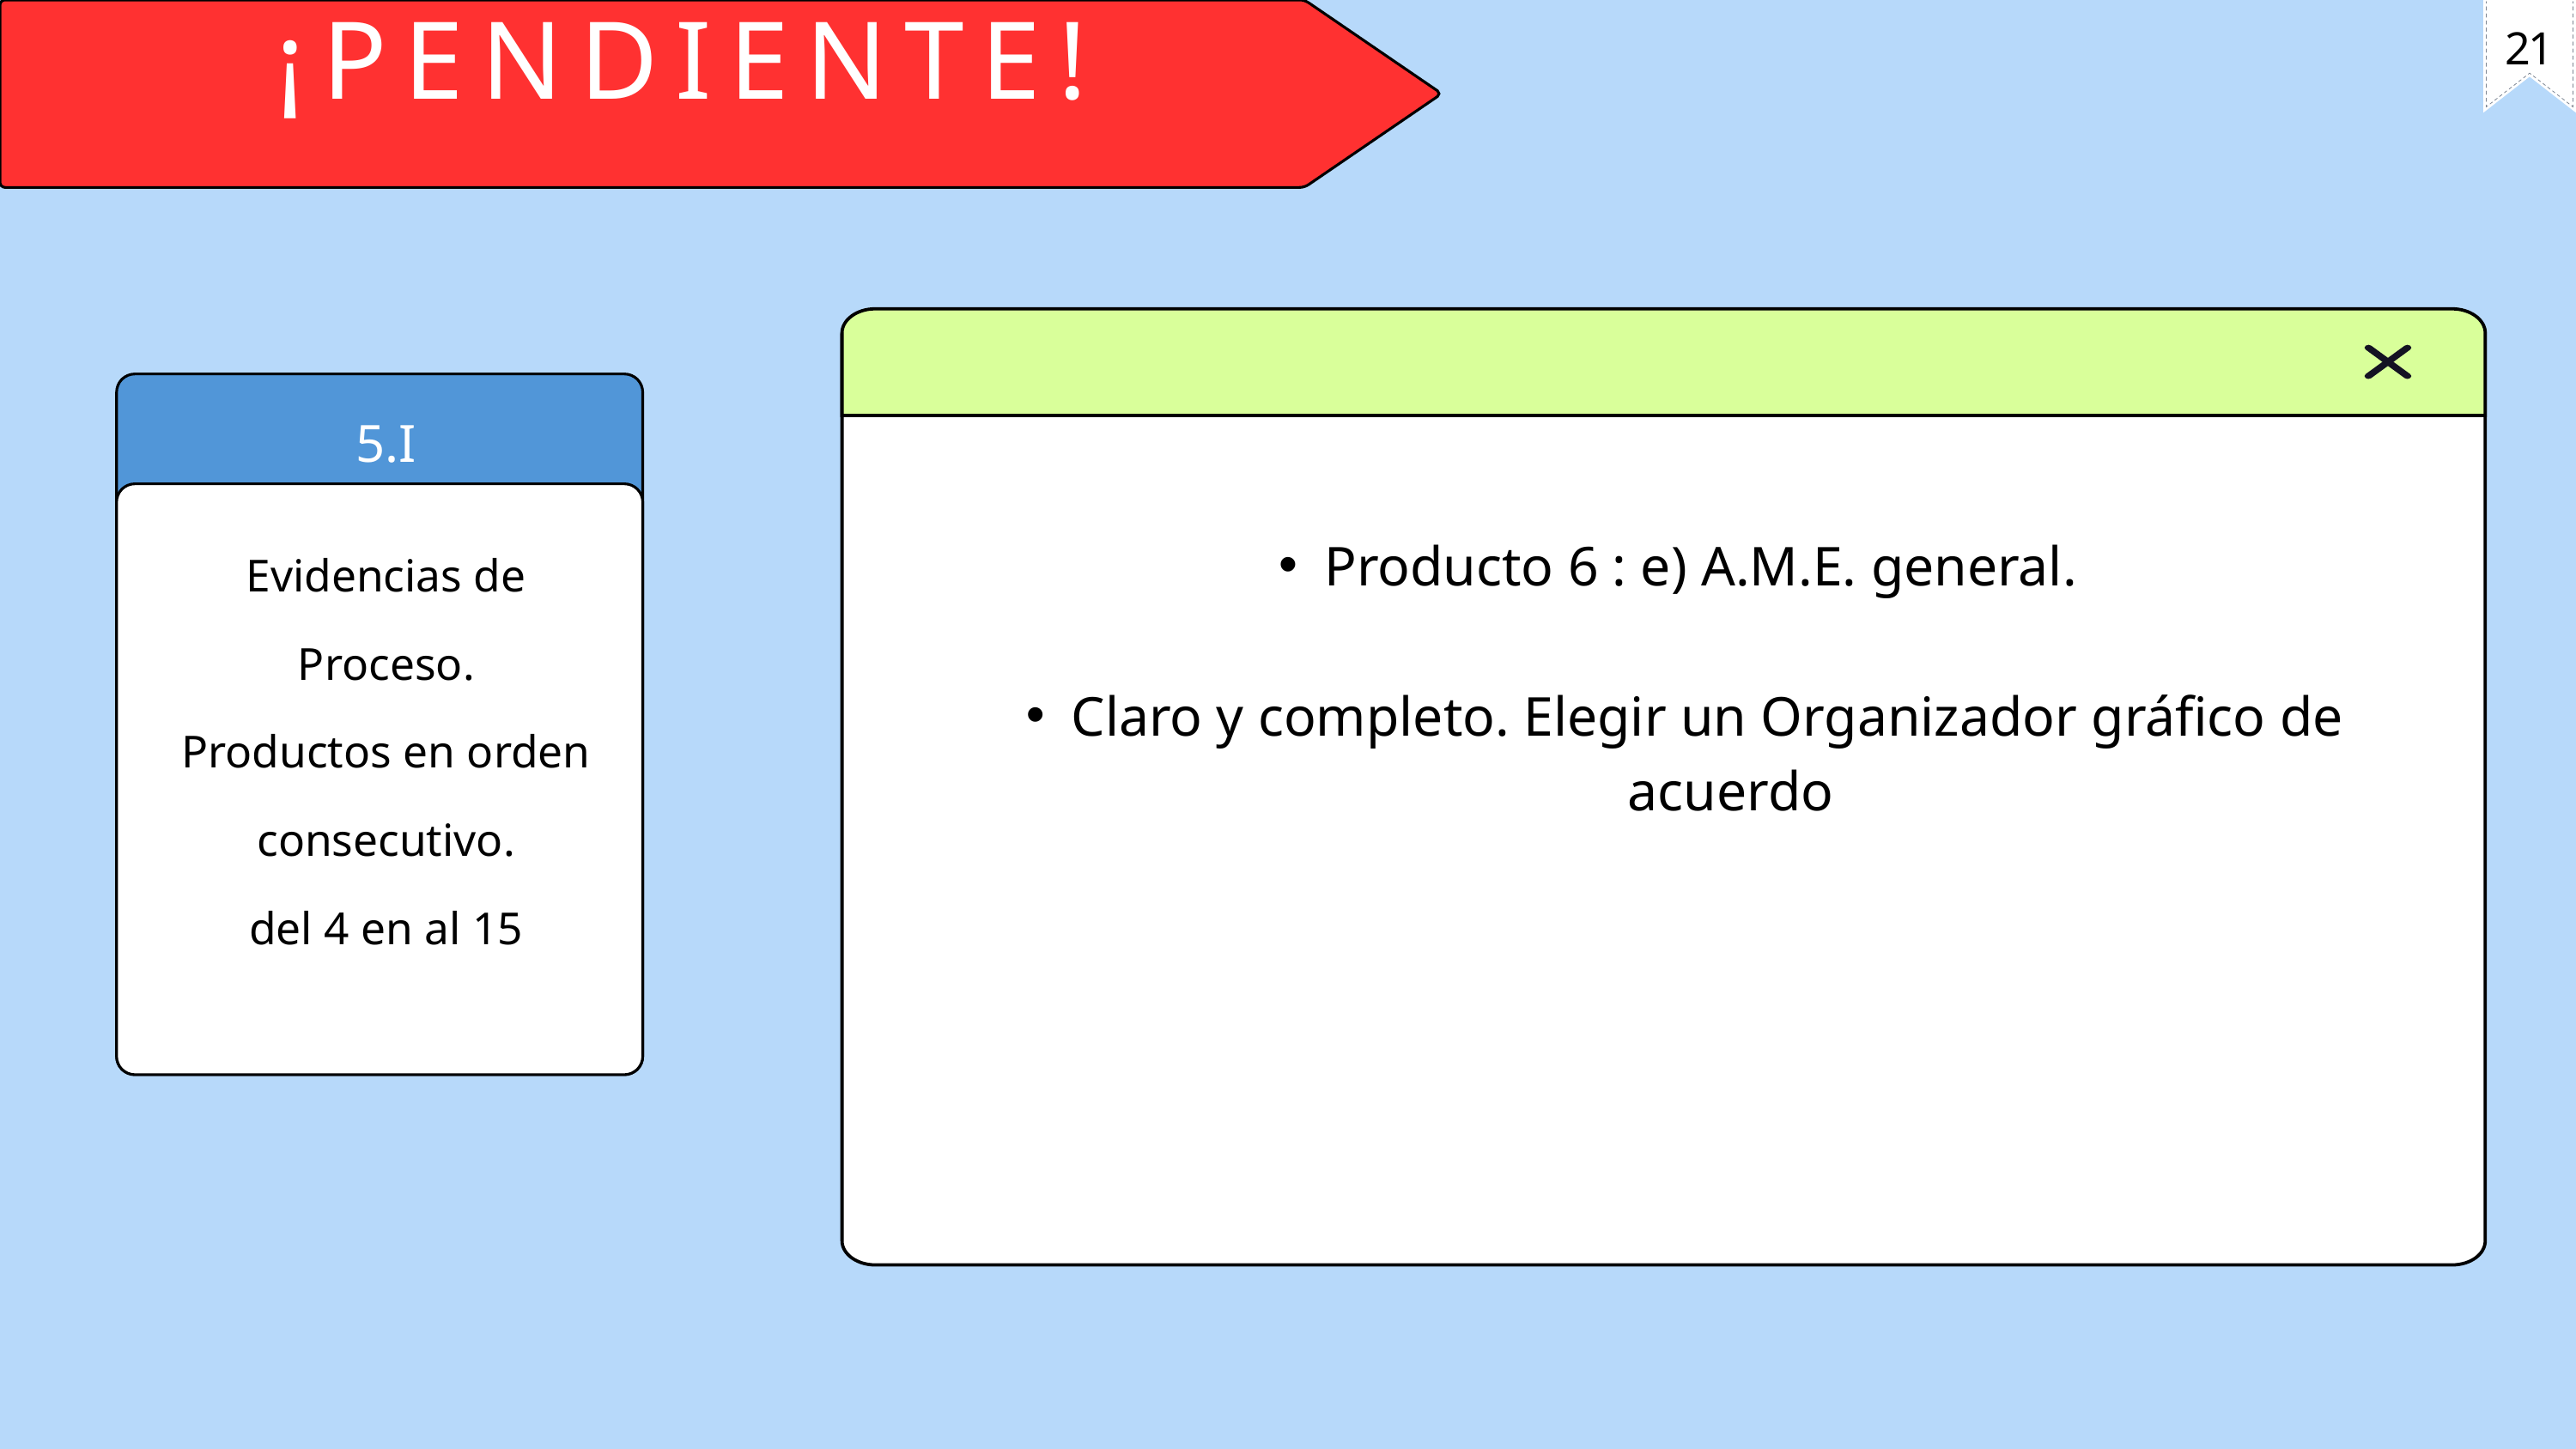

¡PENDIENTE!
21
5.I
Evidencias de Proceso.
Productos en orden consecutivo.
del 4 en al 15
Producto 6 : e) A.M.E. general.
Claro y completo. Elegir un Organizador gráfico de acuerdo